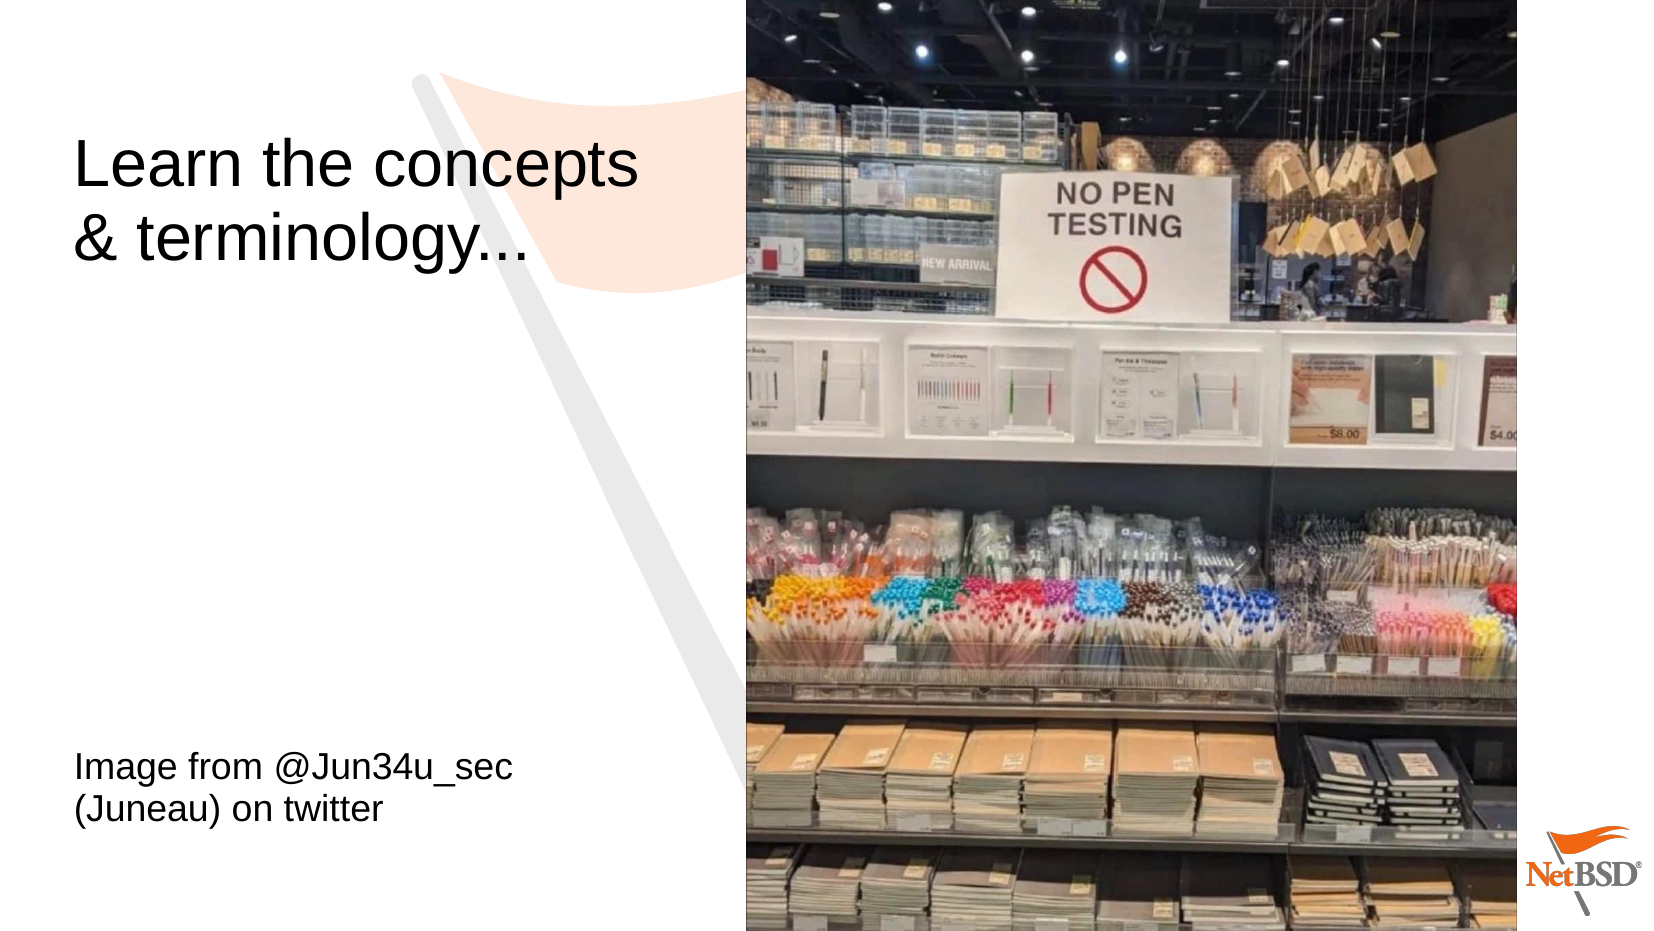

Learn the concepts & terminology...
Image from @Jun34u_sec (Juneau) on twitter